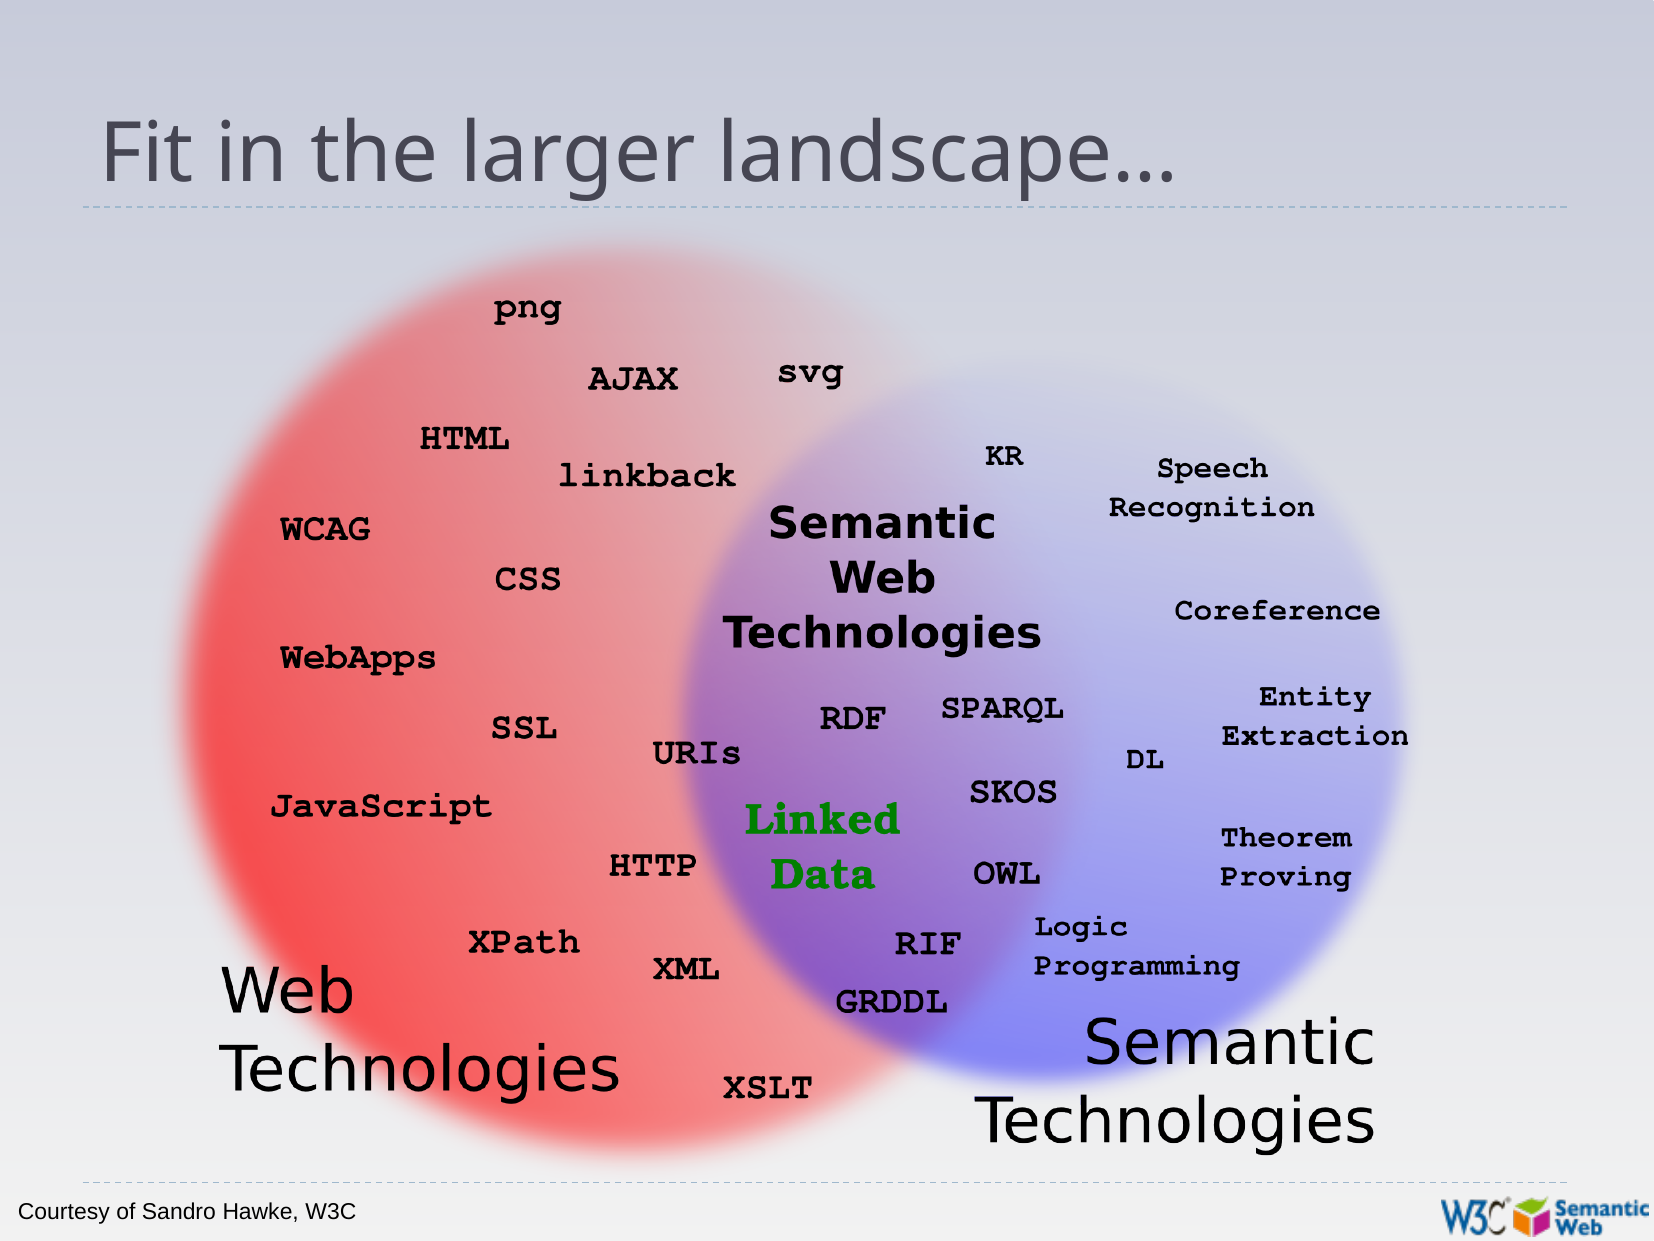

# Fit in the larger landscape…
Courtesy of Sandro Hawke, W3C